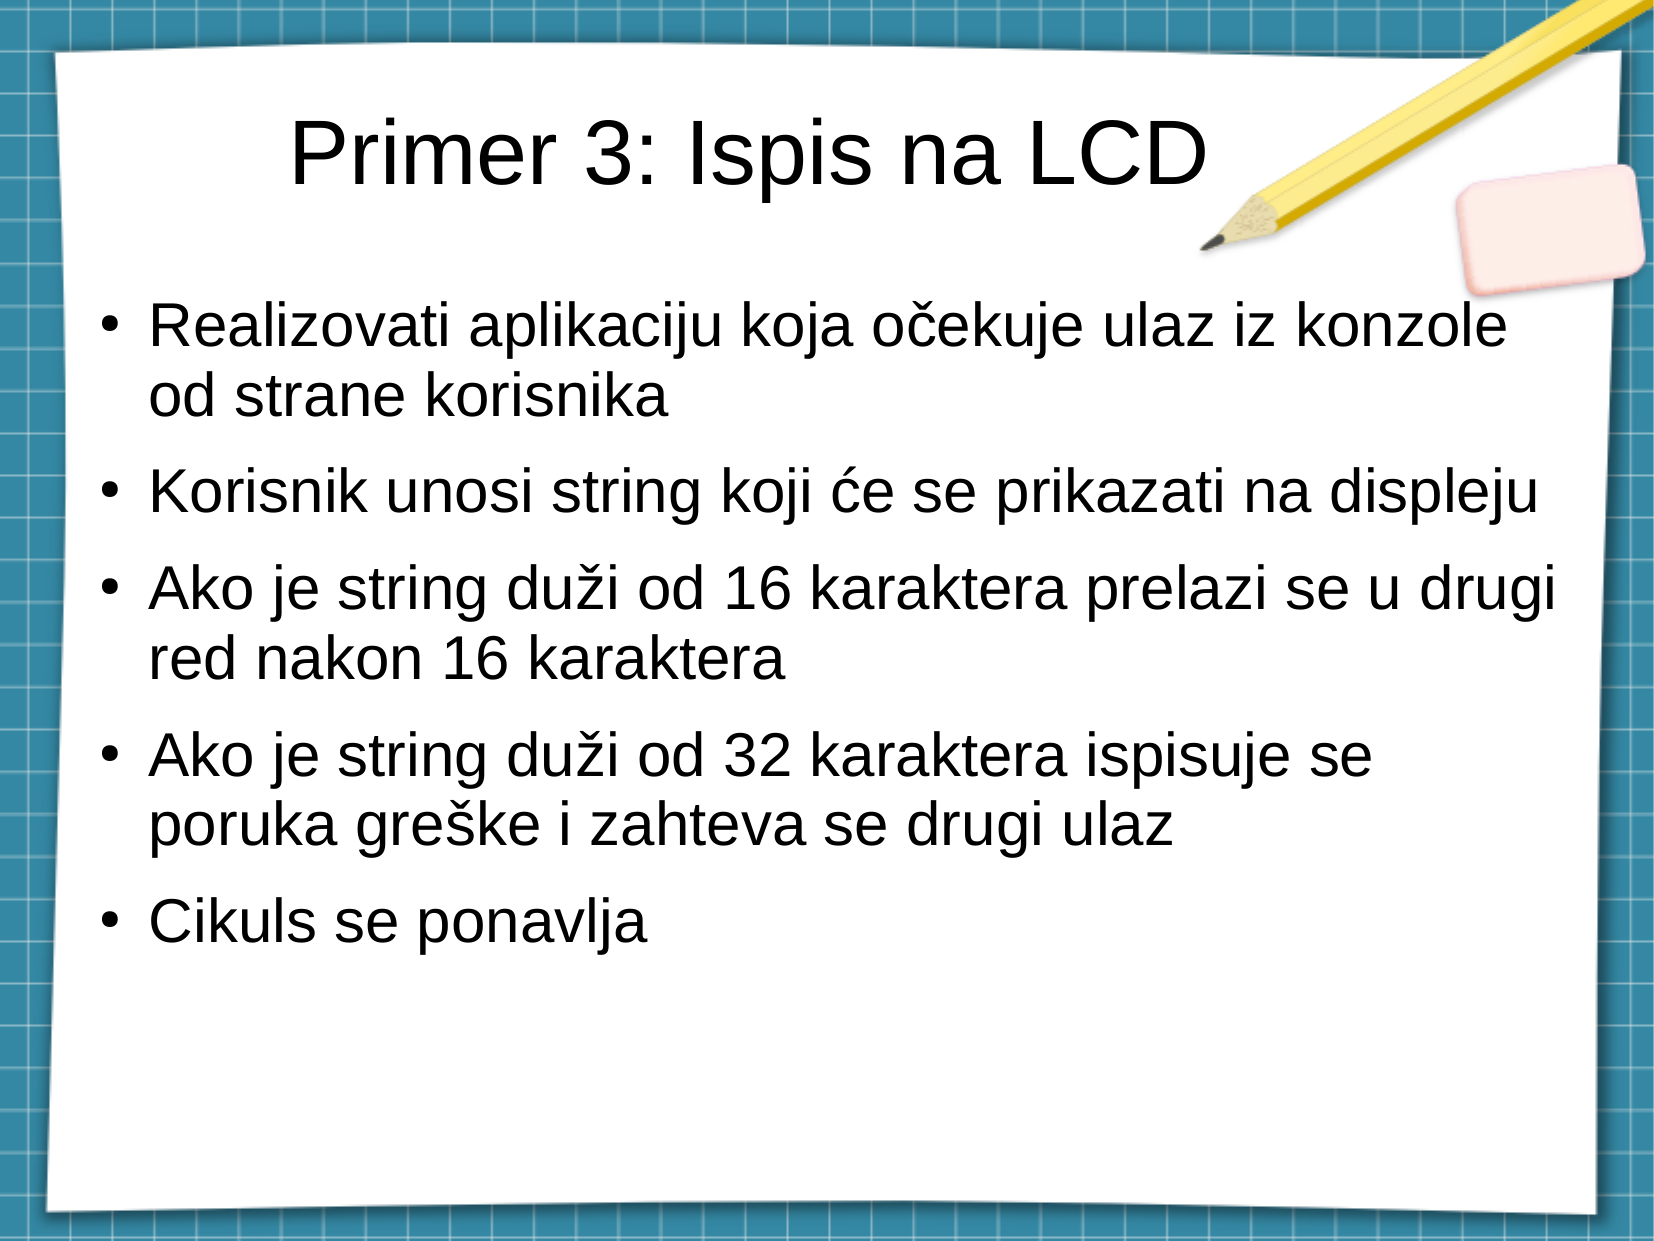

# Primer 3: Ispis na LCD
Realizovati aplikaciju koja očekuje ulaz iz konzole od strane korisnika
Korisnik unosi string koji će se prikazati na displeju
Ako je string duži od 16 karaktera prelazi se u drugi red nakon 16 karaktera
Ako je string duži od 32 karaktera ispisuje se poruka greške i zahteva se drugi ulaz
Cikuls se ponavlja